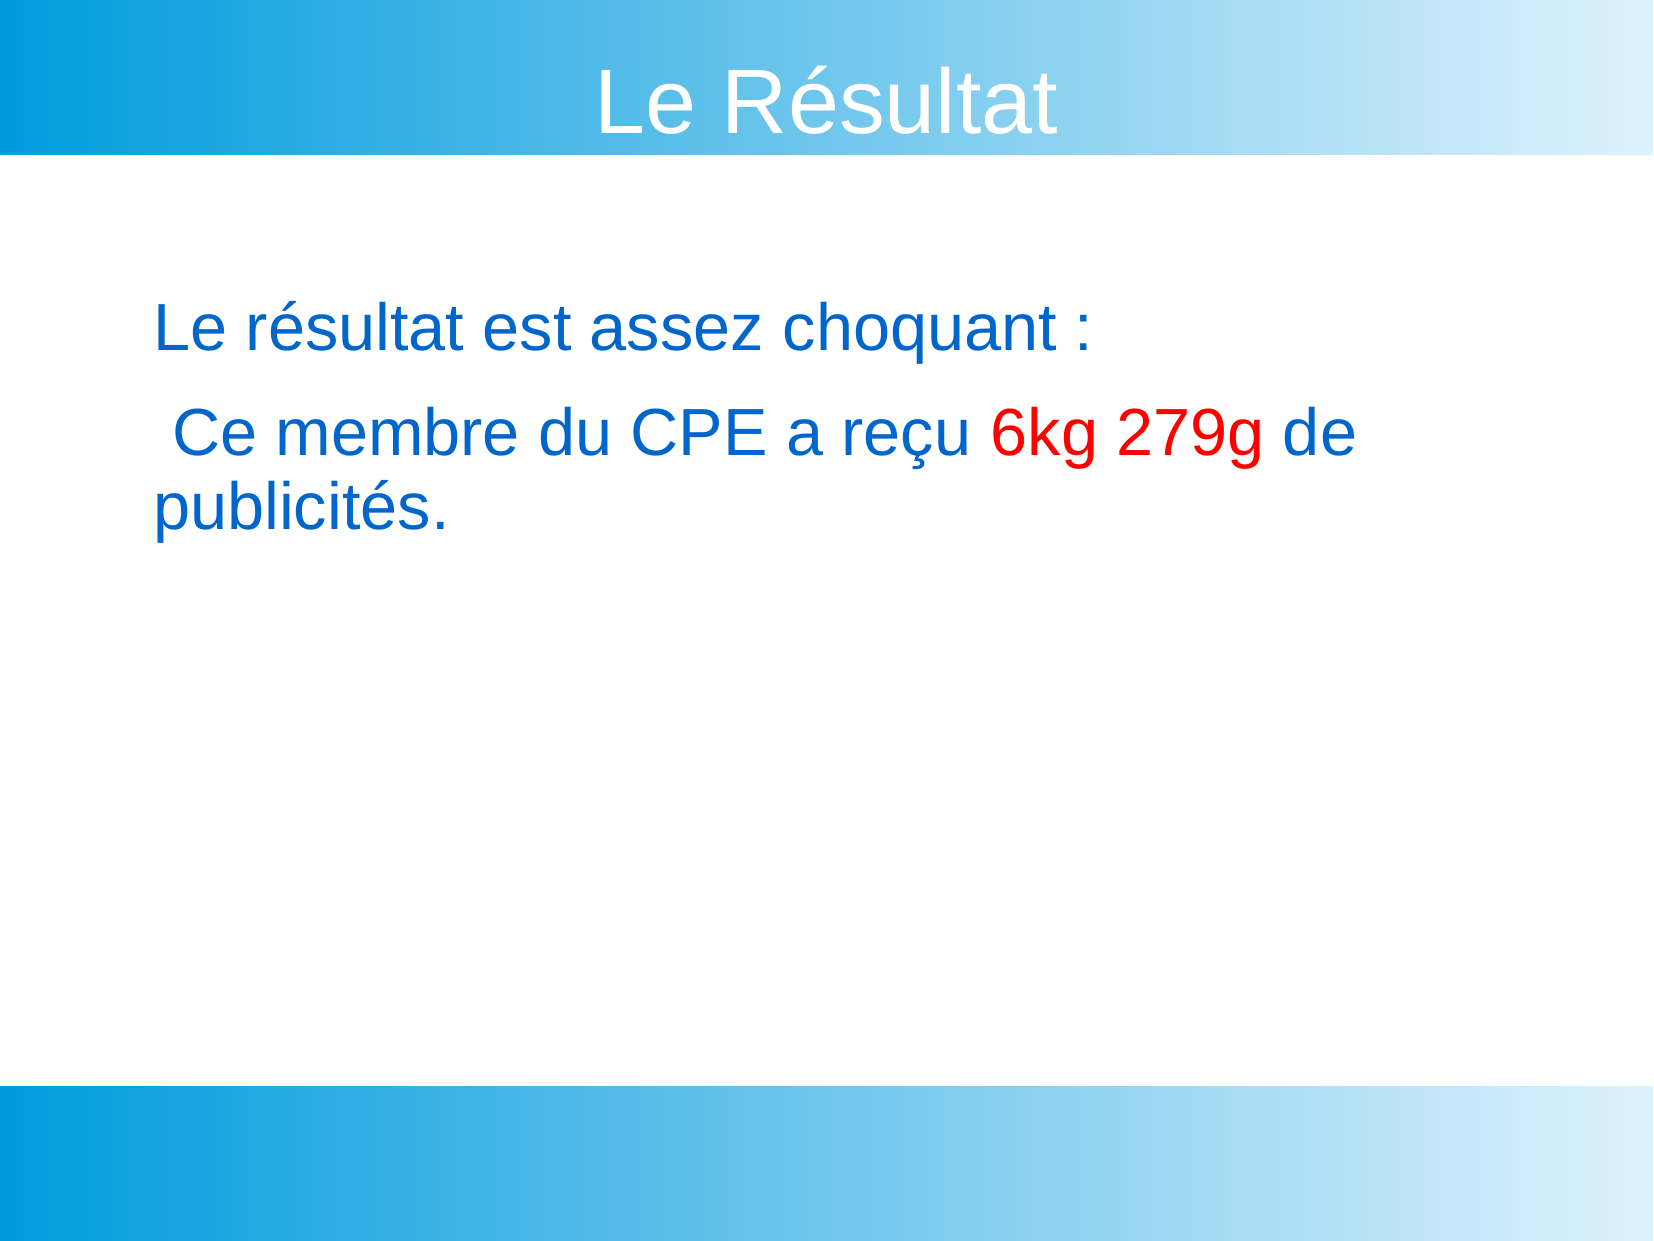

# Le Résultat
Le résultat est assez choquant :
 Ce membre du CPE a reçu 6kg 279g de publicités.